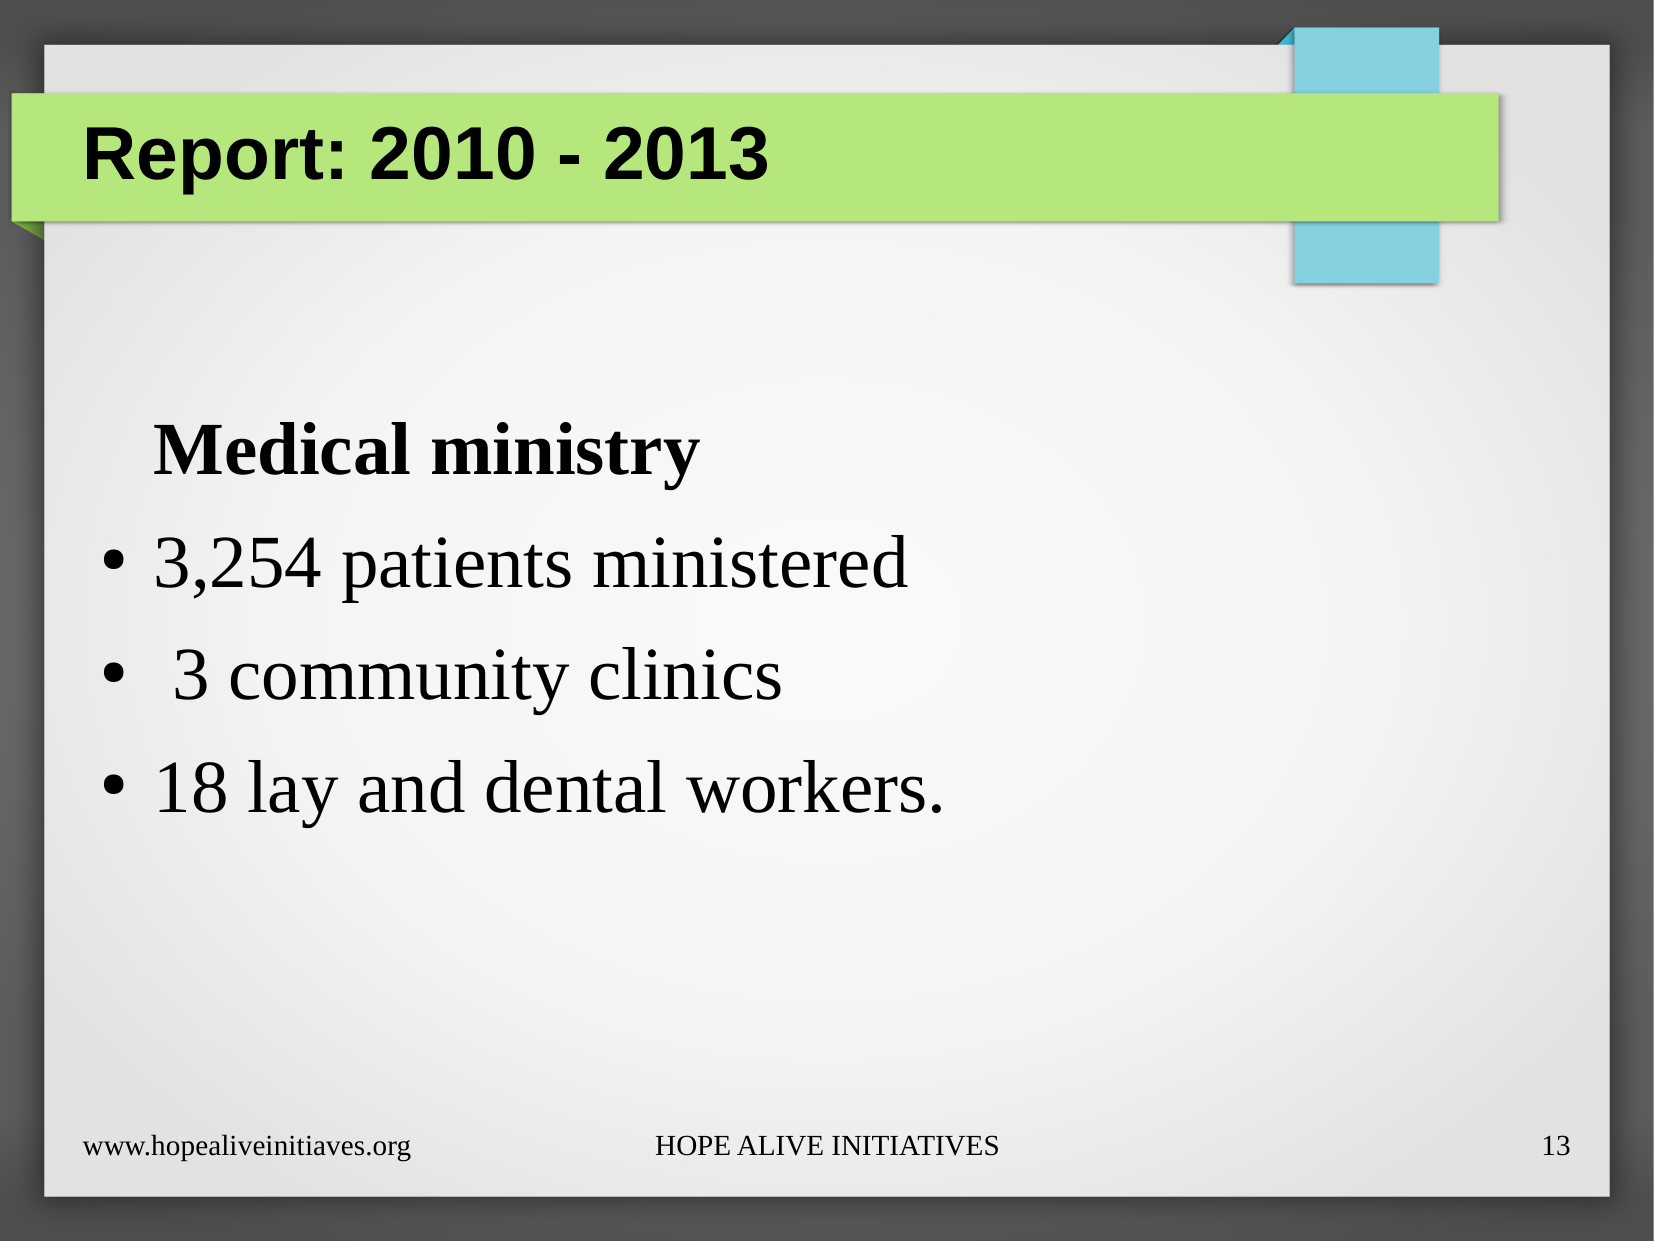

# Report: 2010 - 2013
Medical ministry
3,254 patients ministered
 3 community clinics
18 lay and dental workers.
www.hopealiveinitiaves.org
HOPE ALIVE INITIATIVES
13